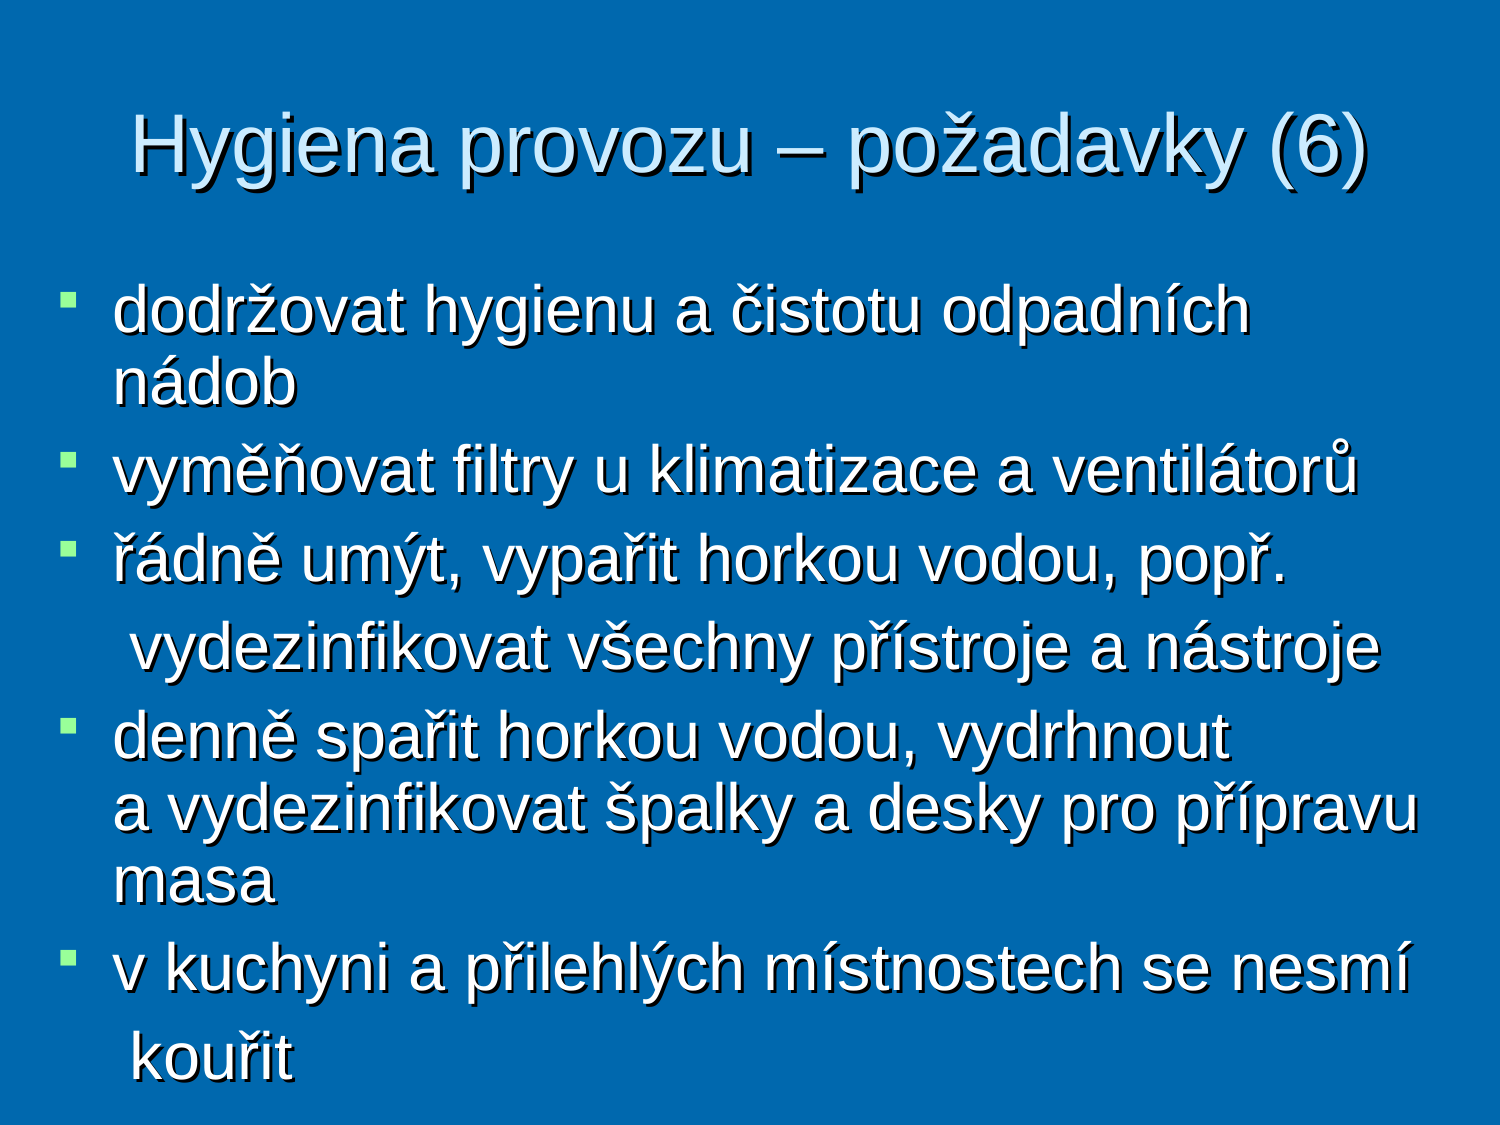

# Hygiena provozu – požadavky (6)
dodržovat hygienu a čistotu odpadních nádob
vyměňovat filtry u klimatizace a ventilátorů
řádně umýt, vypařit horkou vodou, popř.
 vydezinfikovat všechny přístroje a nástroje
denně spařit horkou vodou, vydrhnout
a vydezinfikovat špalky a desky pro přípravu masa
v kuchyni a přilehlých místnostech se nesmí
 kouřit